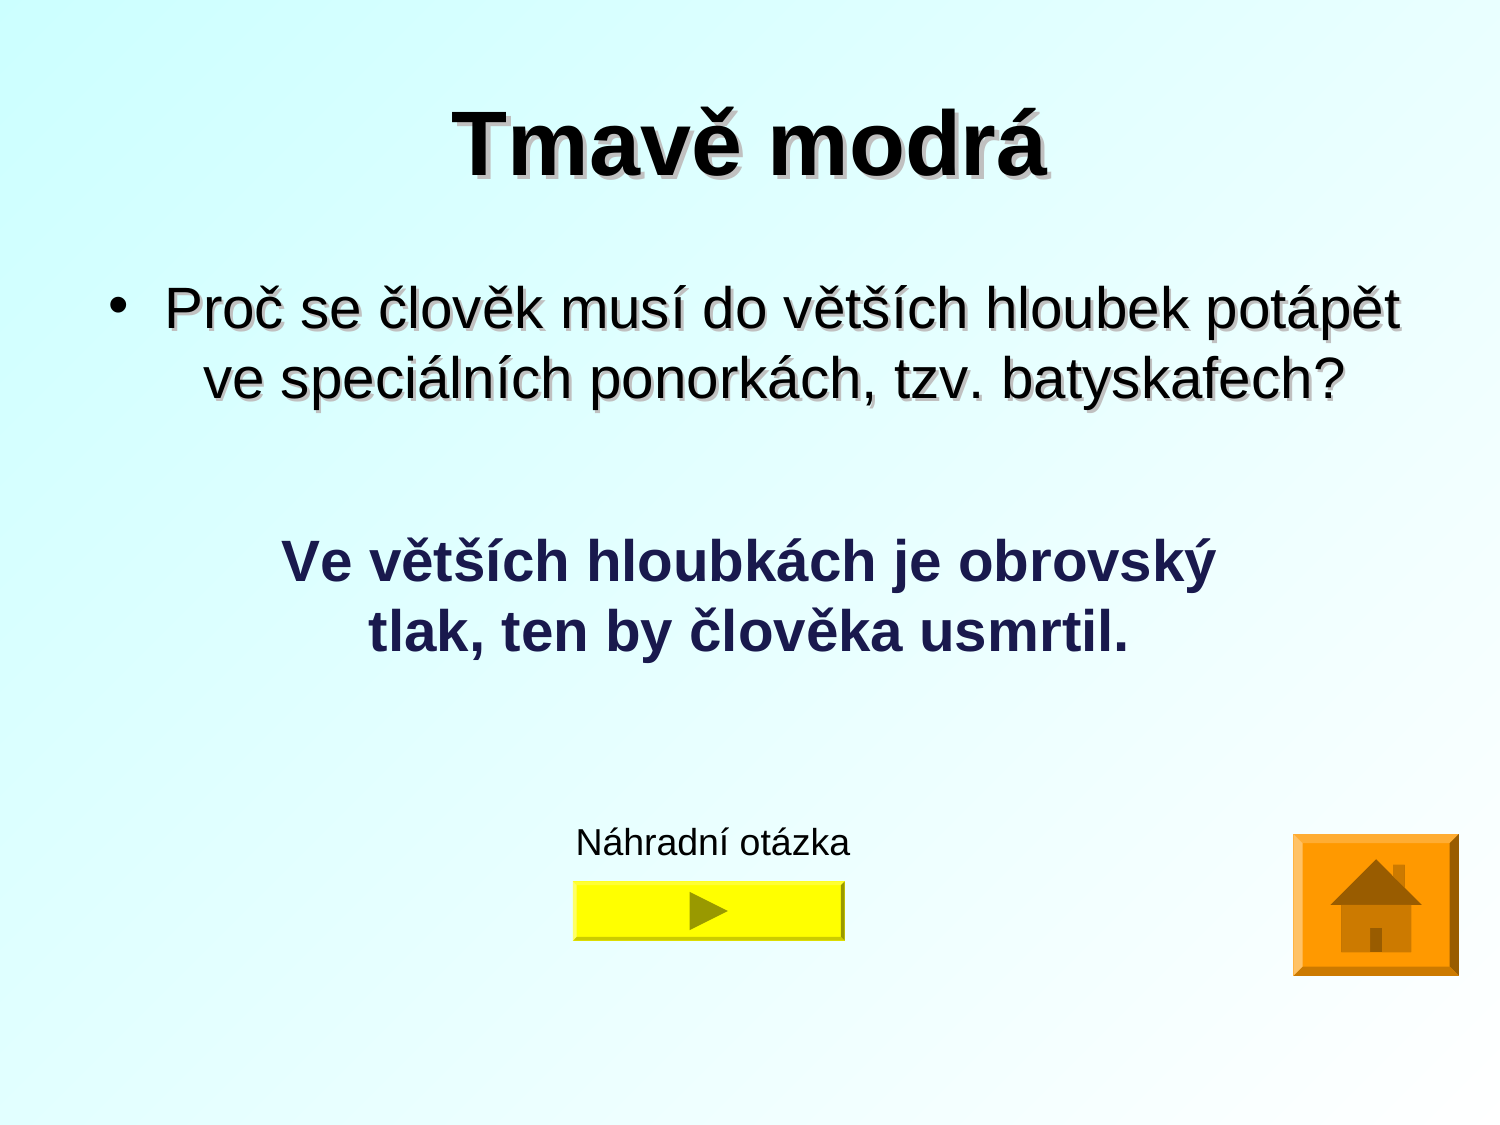

# Tmavě modrá
Proč se člověk musí do větších hloubek potápět ve speciálních ponorkách, tzv. batyskafech?
Ve větších hloubkách je obrovský tlak, ten by člověka usmrtil.
Náhradní otázka